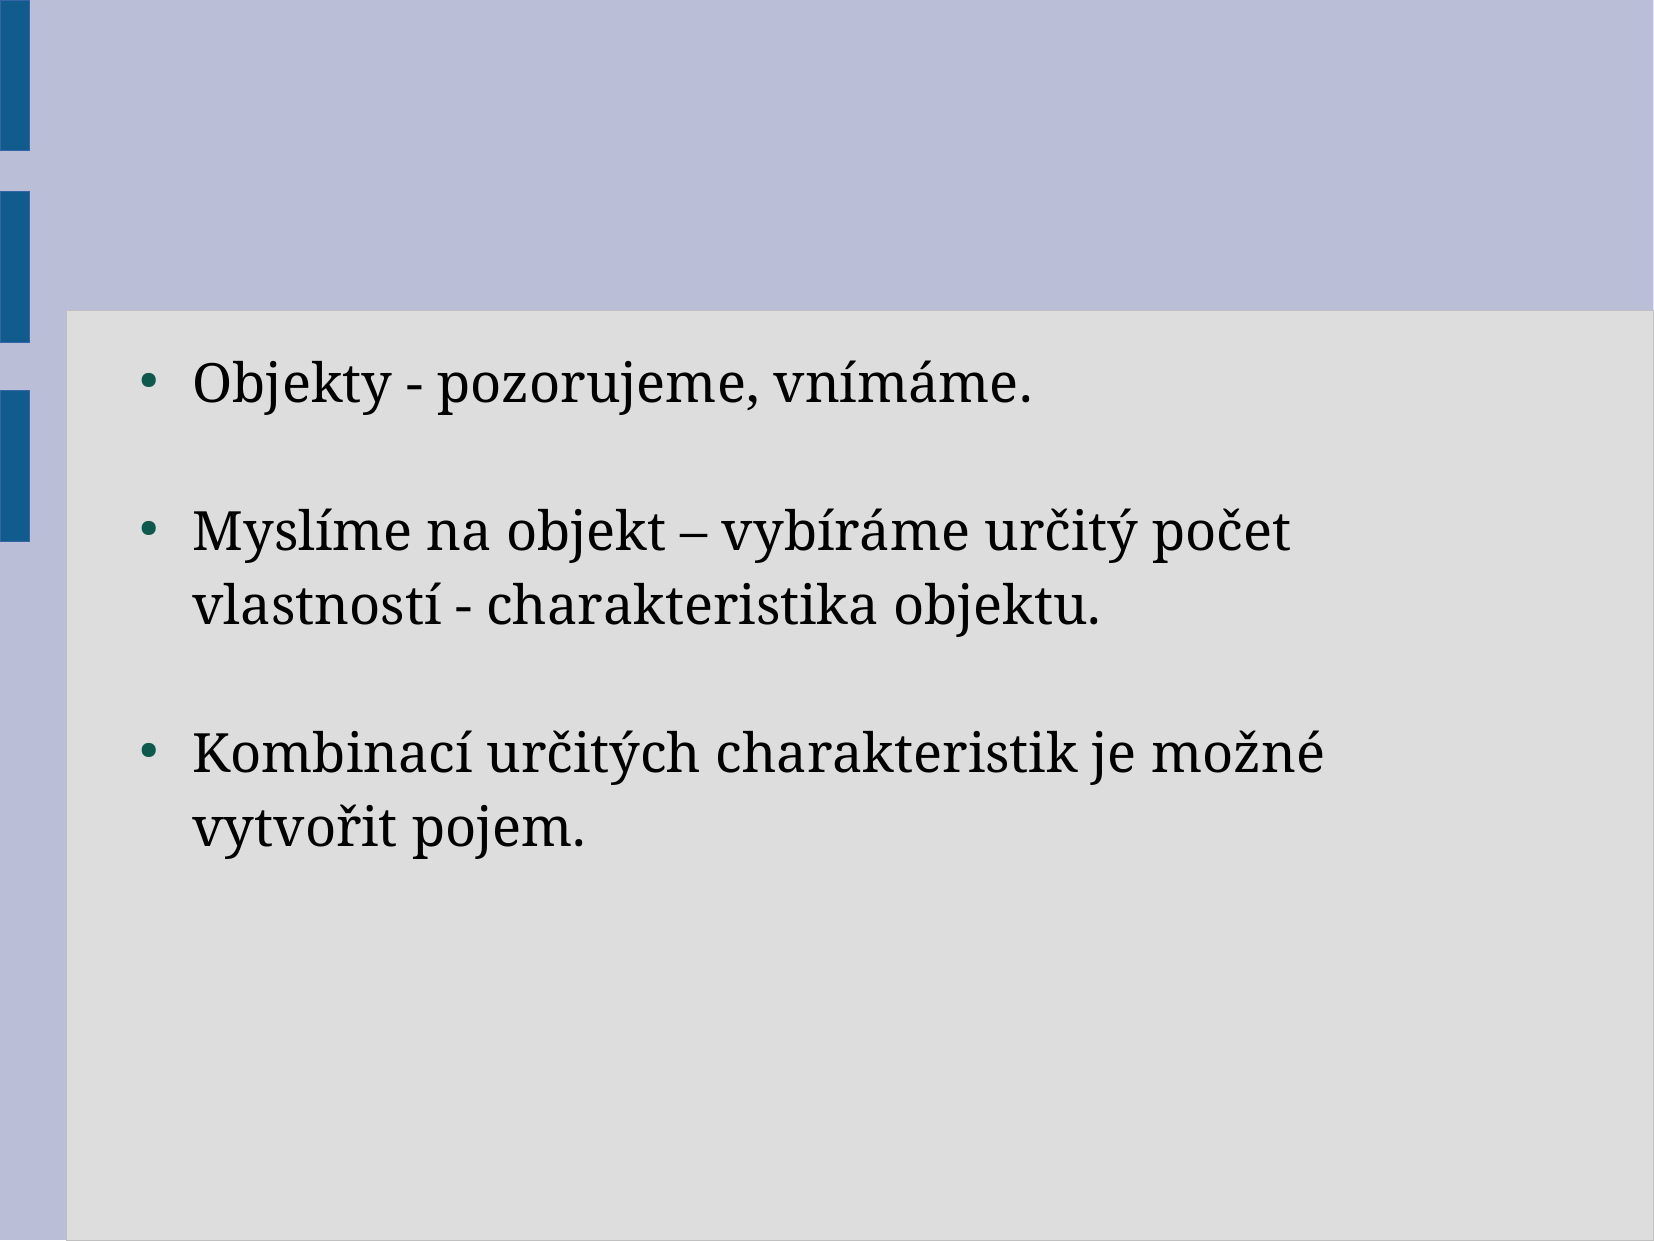

#
Objekty - pozorujeme, vnímáme.
Myslíme na objekt – vybíráme určitý počet vlastností - charakteristika objektu.
Kombinací určitých charakteristik je možné vytvořit pojem.